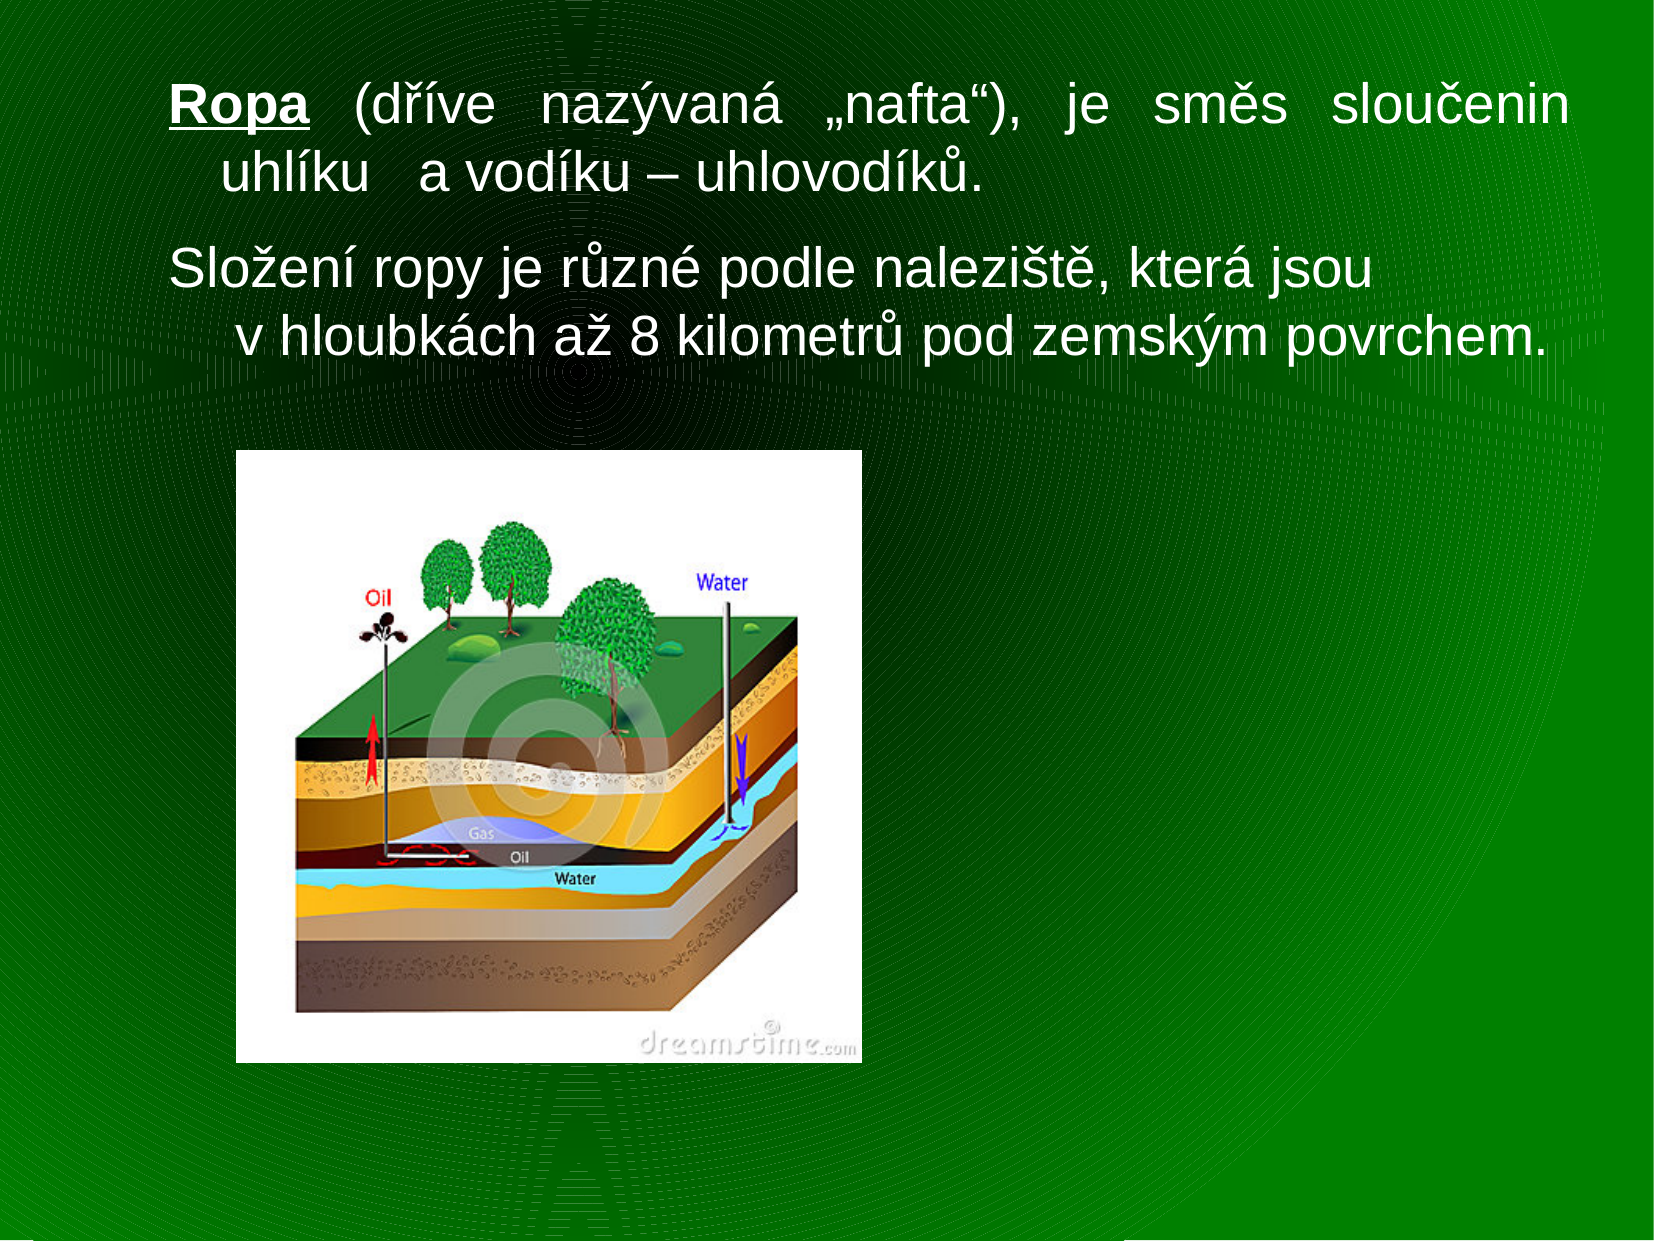

# Ropa (dříve nazývaná „nafta“), je směs sloučenin uhlíku a vodíku – uhlovodíků.
Složení ropy je různé podle naleziště, která jsou v hloubkách až 8 kilometrů pod zemským povrchem.